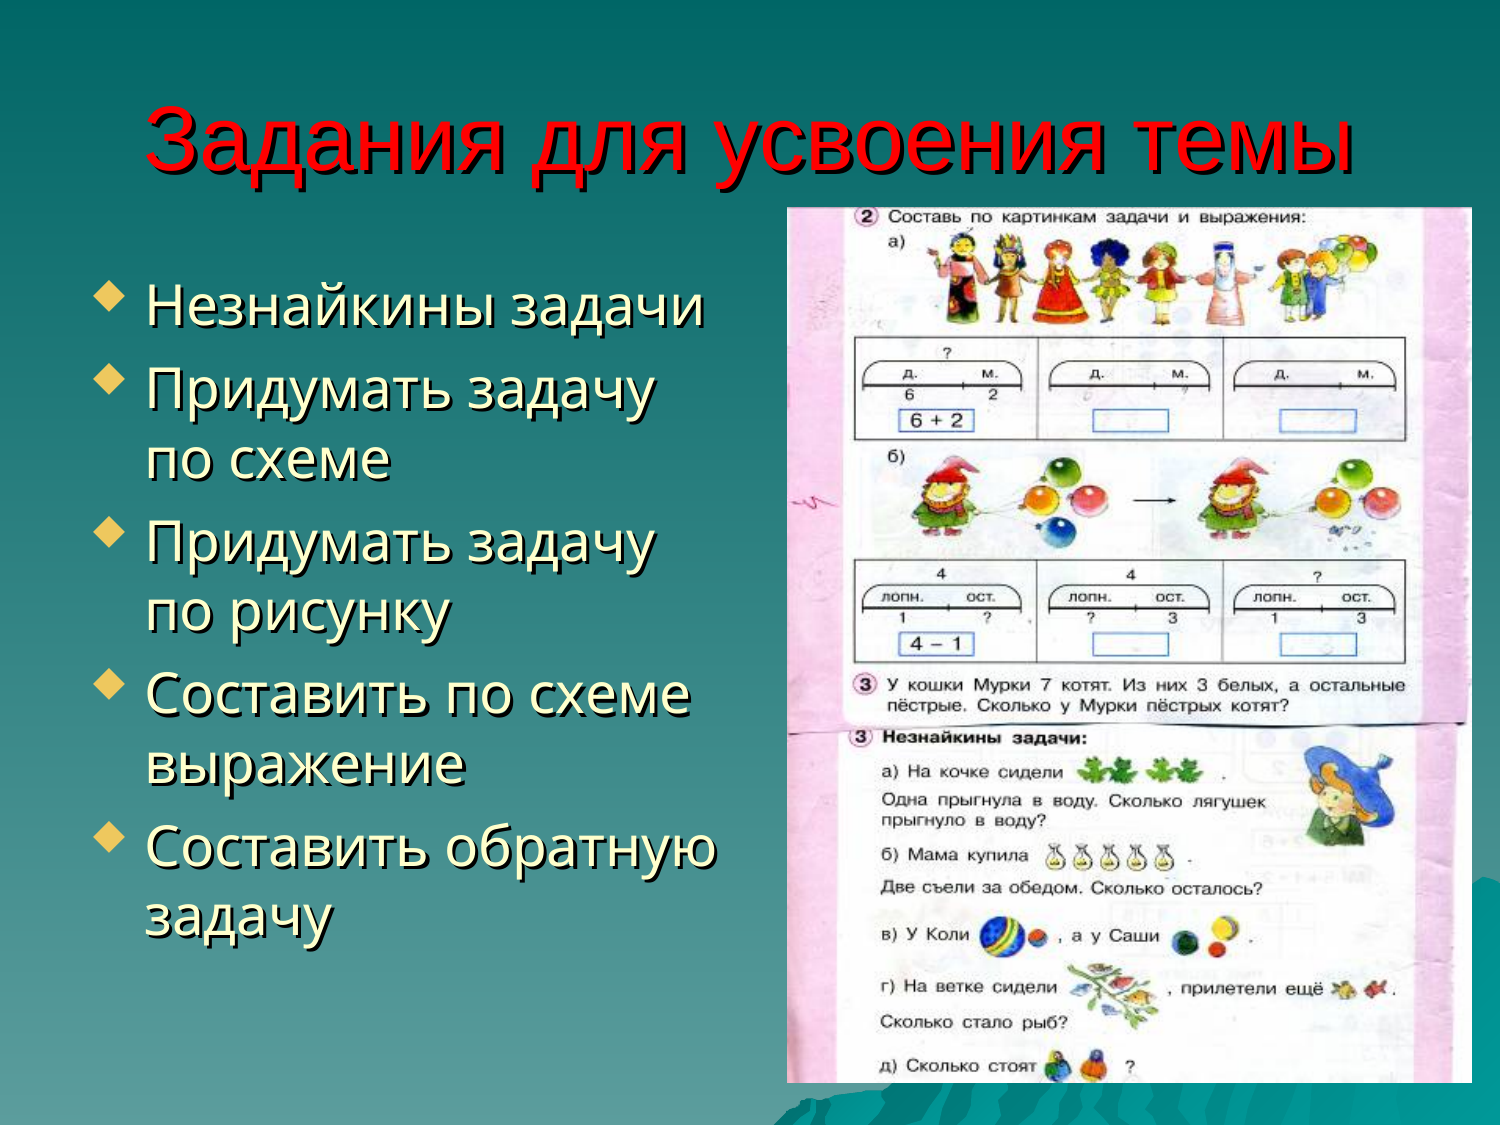

# Задания для усвоения темы
Незнайкины задачи
Придумать задачу по схеме
Придумать задачу по рисунку
Составить по схеме выражение
Составить обратную задачу